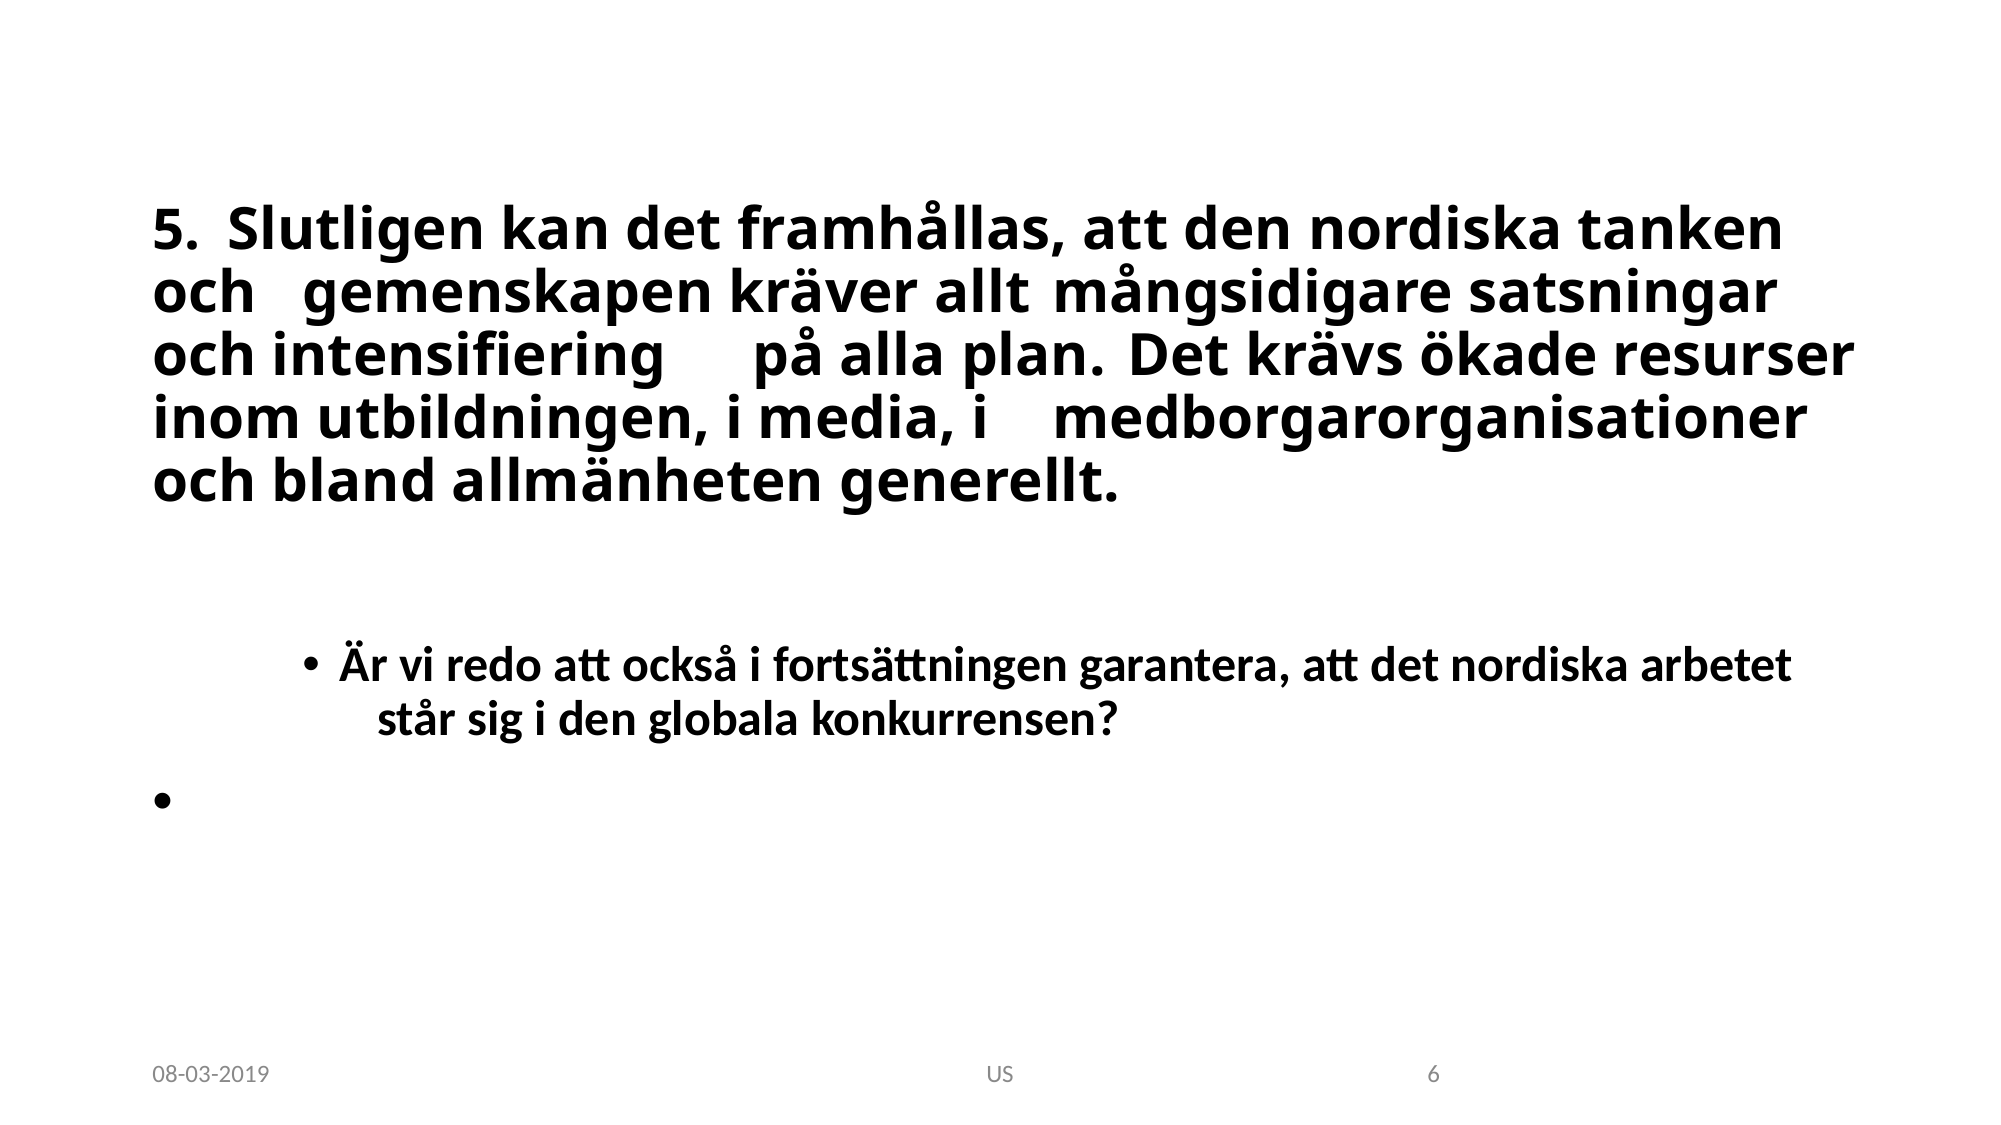

# 5. 	Slutligen kan det framhållas, att den nordiska tanken och 	gemenskapen kräver allt 	mångsidigare satsningar och intensifiering 	på alla plan. 	Det krävs ökade resurser inom utbildningen, i media, i 	medborgarorganisationer och bland allmänheten generellt.
Är vi redo att också i fortsättningen garantera, att det nordiska arbetet står sig i den globala konkurrensen?
08-03-2019
US